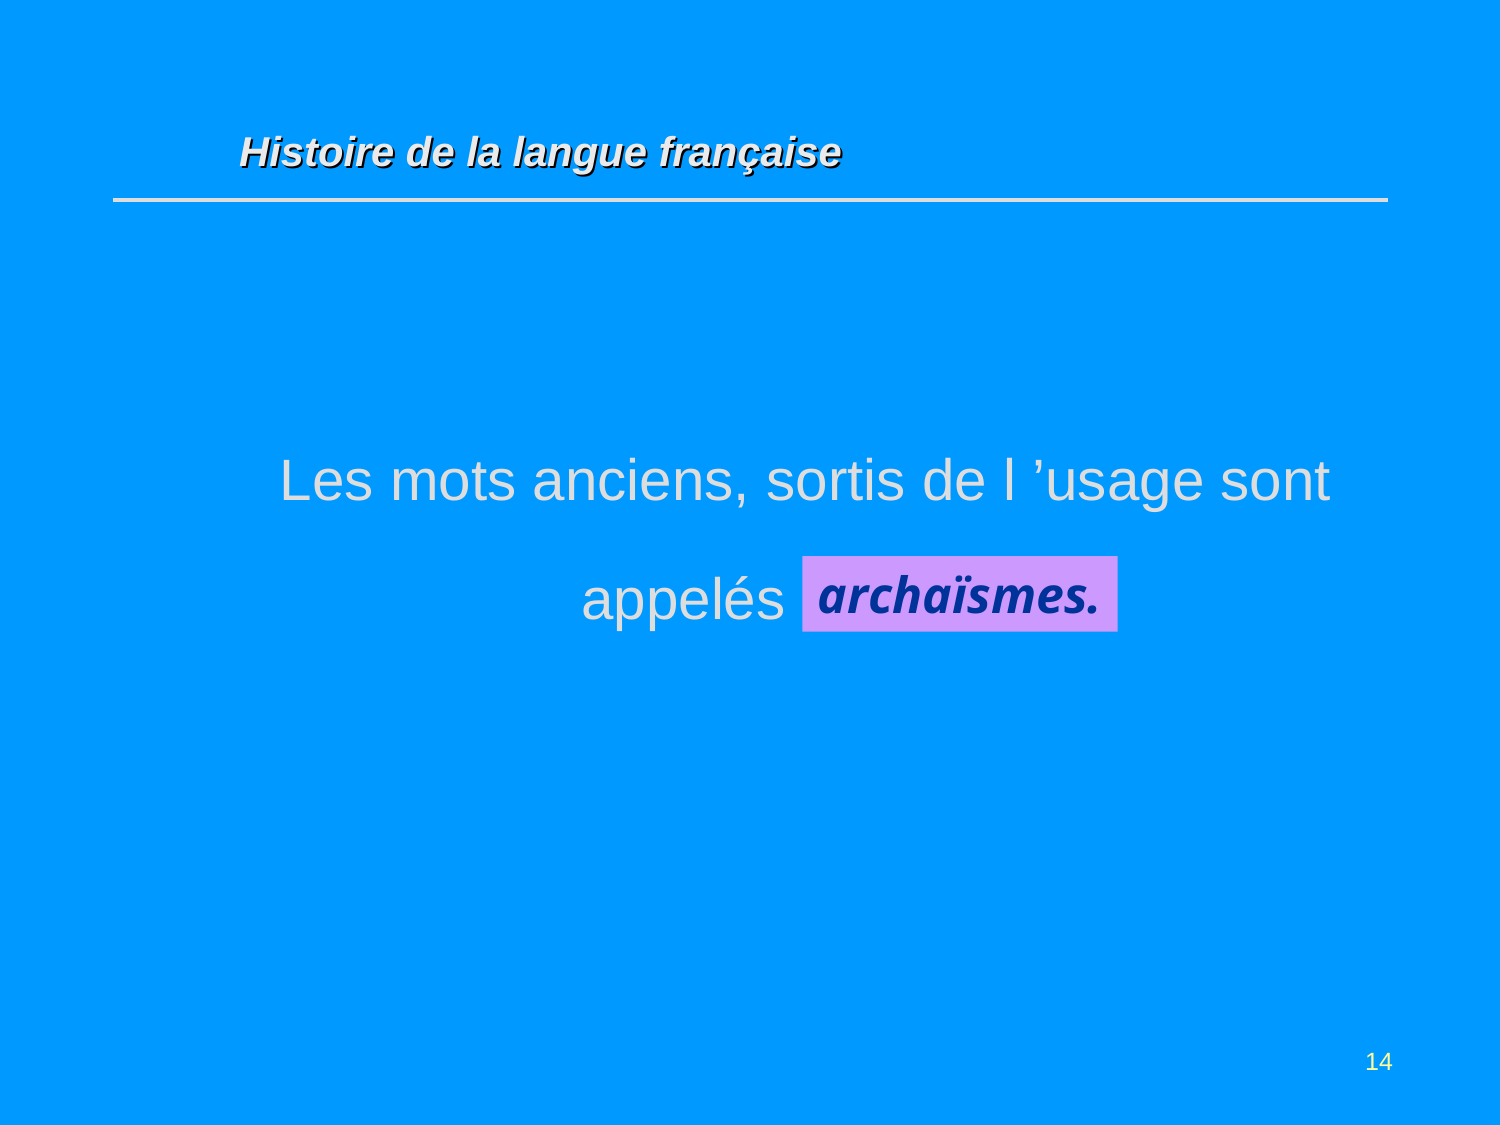

Histoire de la langue française
Les mots anciens, sortis de l ’usage sont appelés . . .
archaïsmes.
14